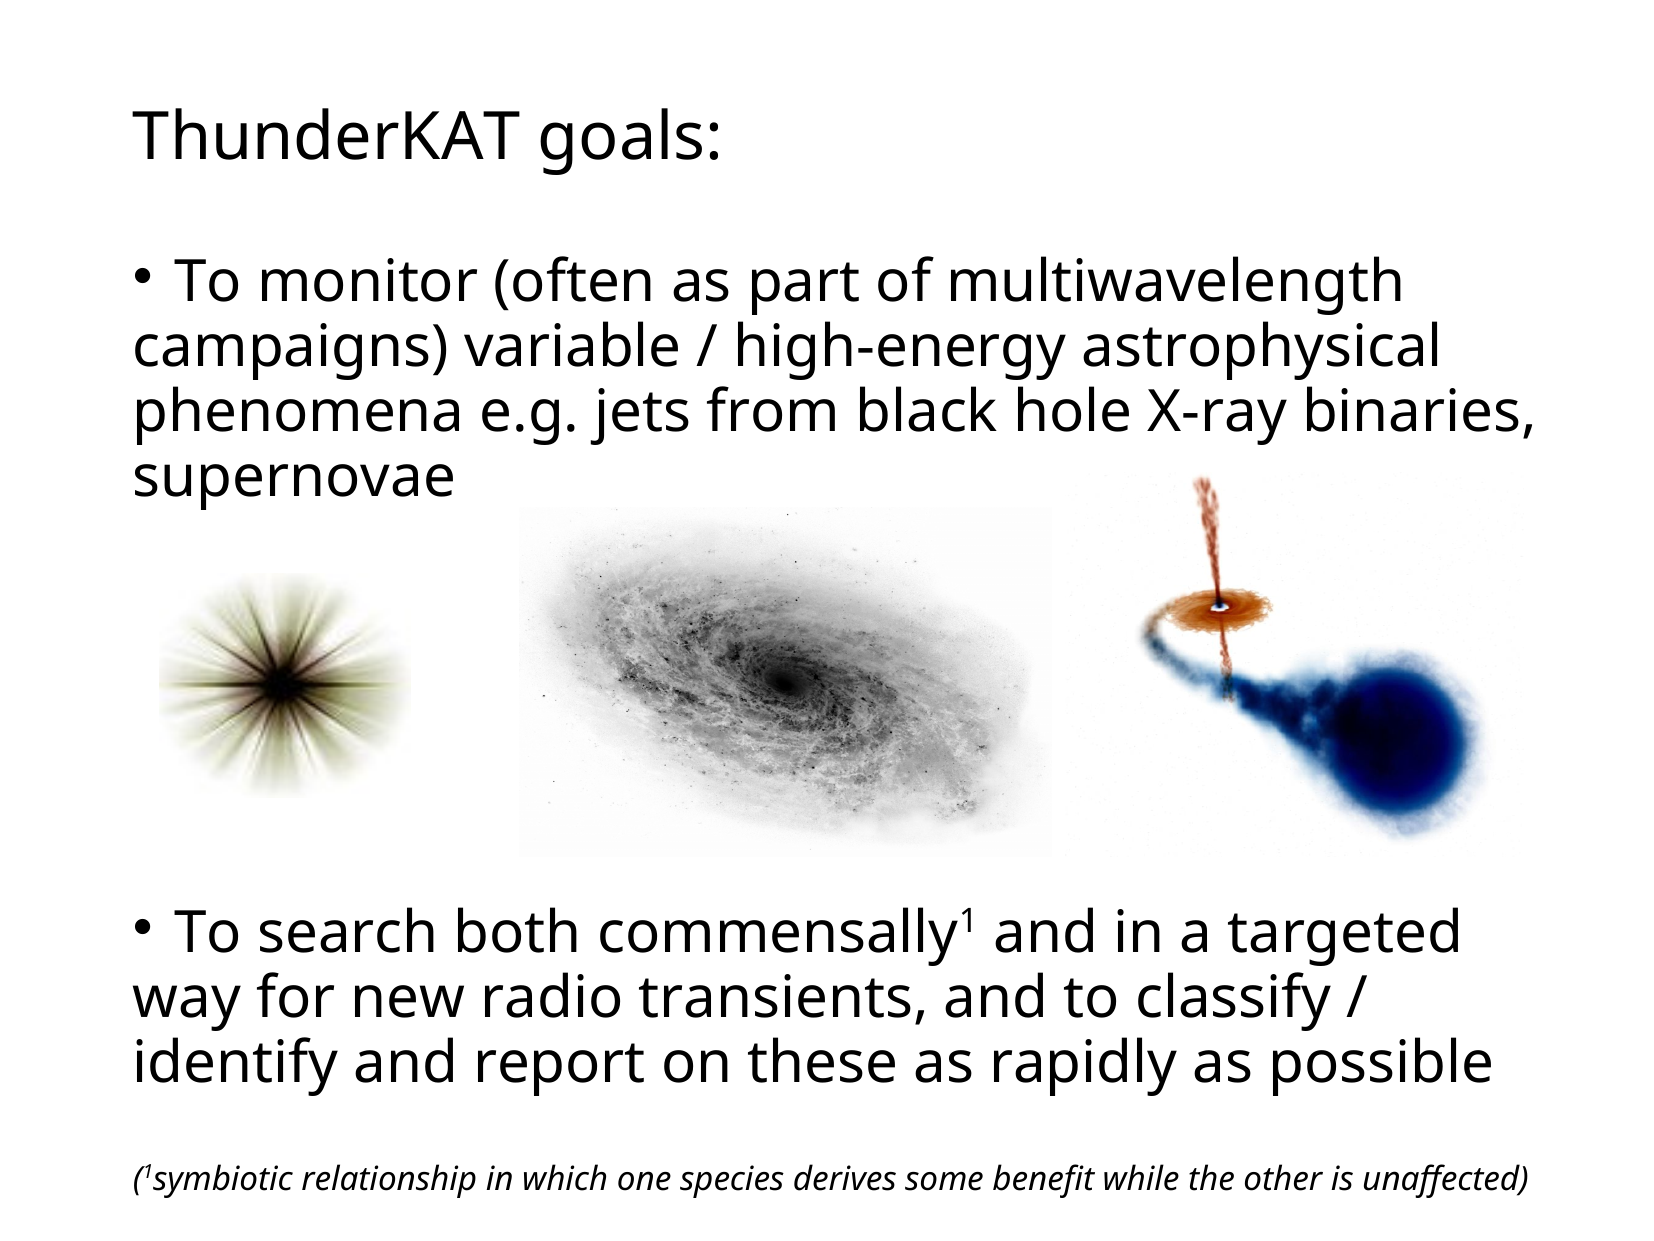

ThunderKAT goals:
 To monitor (often as part of multiwavelength campaigns) variable / high-energy astrophysical phenomena e.g. jets from black hole X-ray binaries, supernovae
 To search both commensally1 and in a targeted way for new radio transients, and to classify / identify and report on these as rapidly as possible
(1symbiotic relationship in which one species derives some benefit while the other is unaffected)